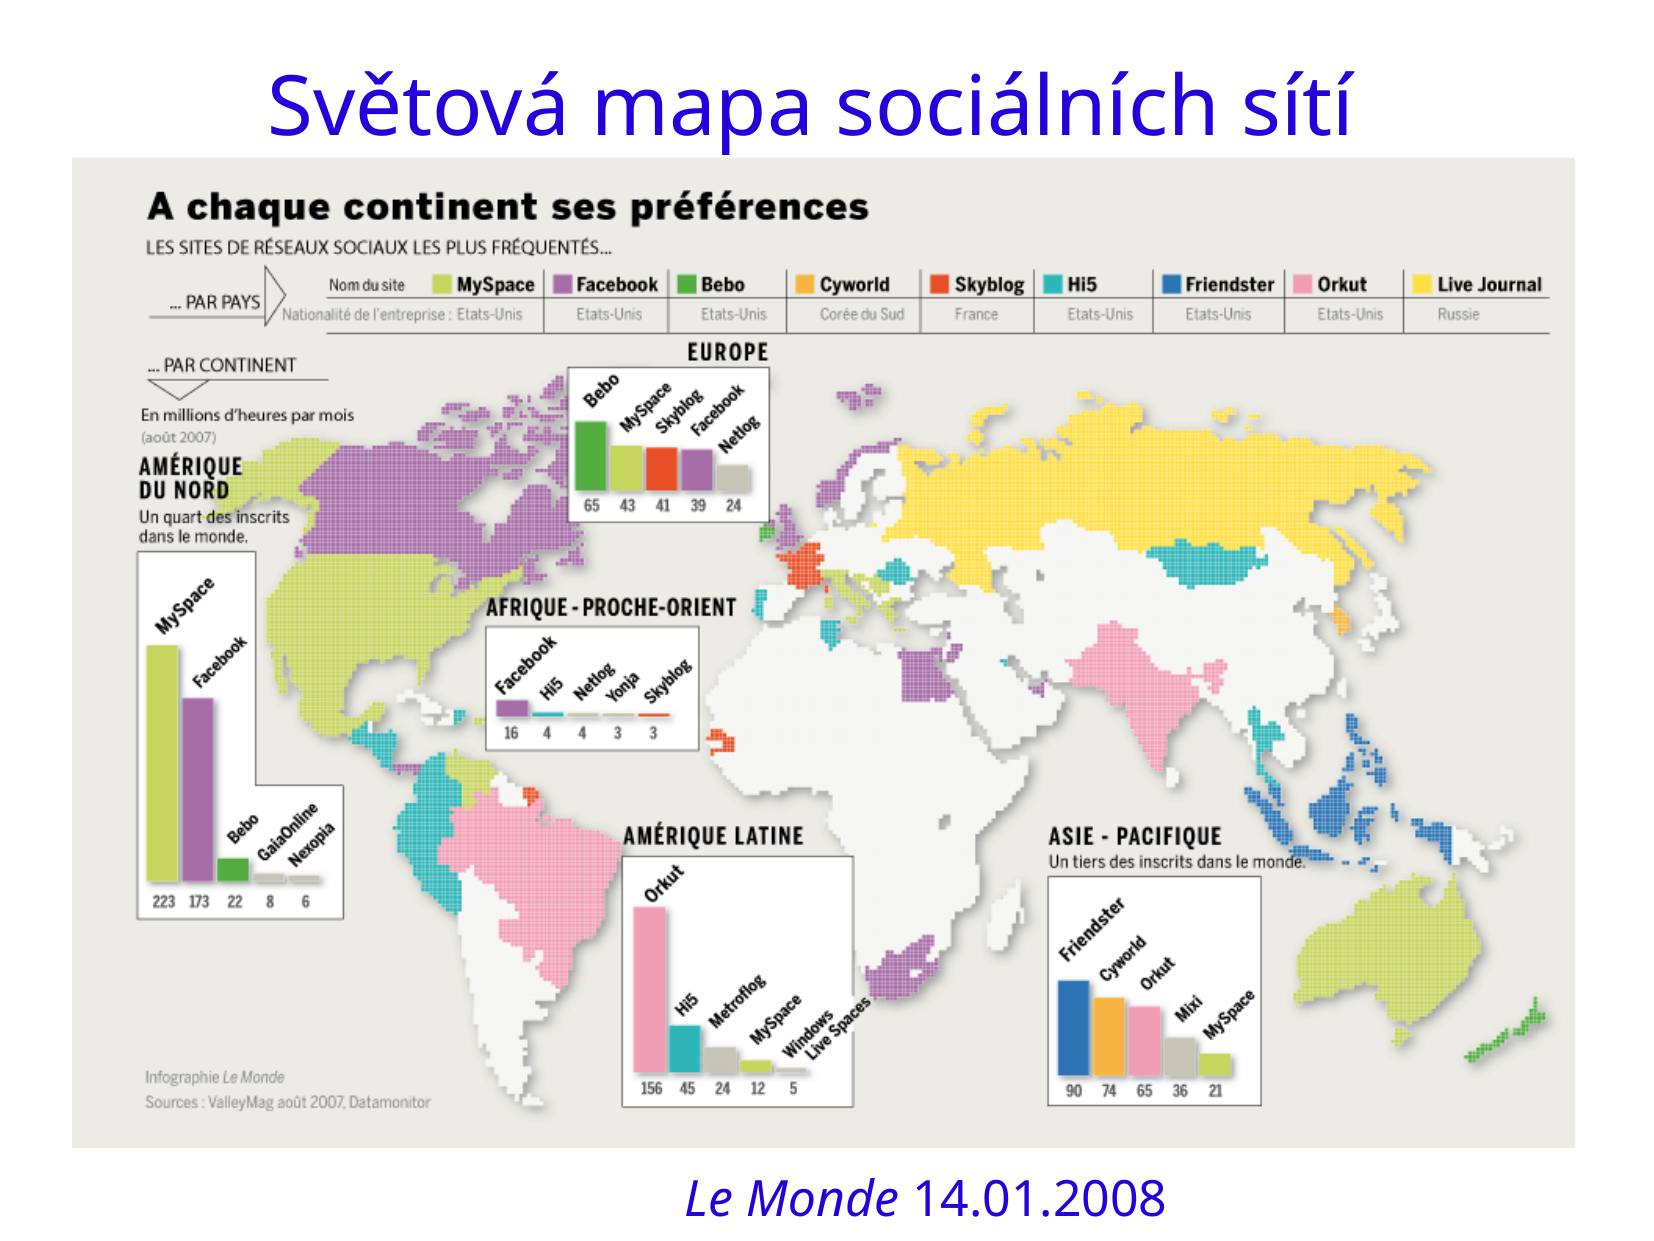

# Světová mapa sociálních sítí
Le Monde 14.01.2008